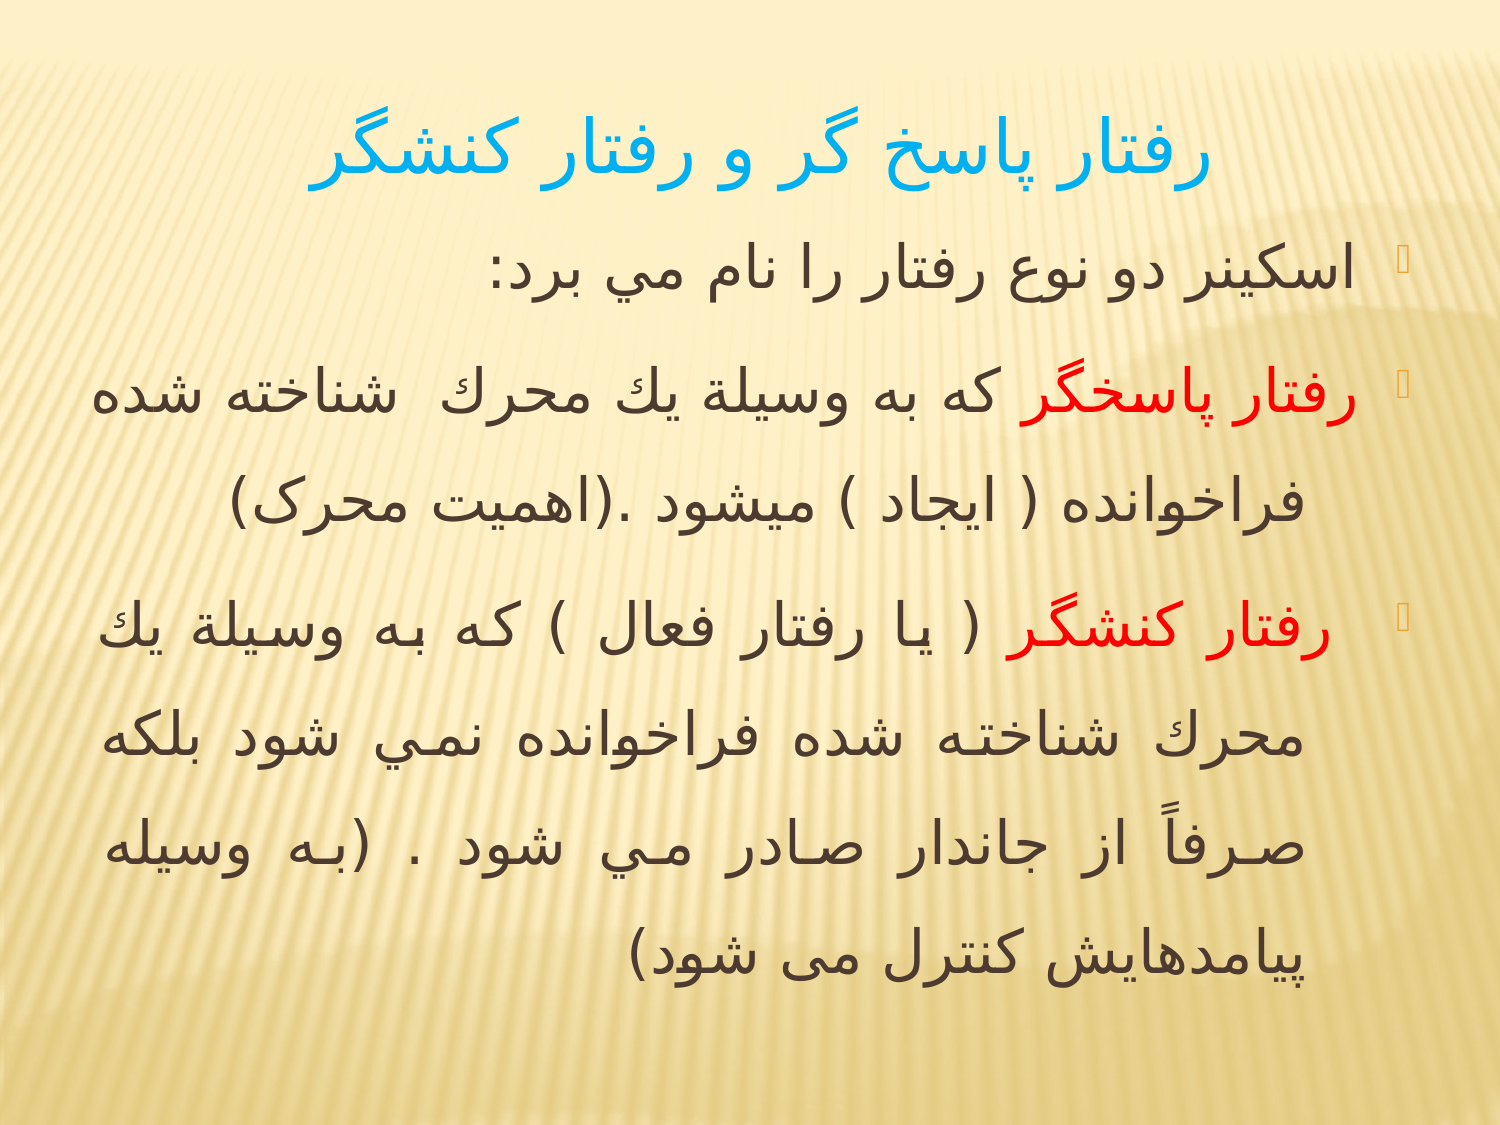

# رفتار پاسخ گر و رفتار کنشگر
اسكينر دو نوع رفتار را نام مي برد:
رفتار پاسخگر كه به وسيلة يك محرك شناخته شده فراخوانده ( ايجاد ) ميشود .(اهمیت محرک)
 رفتار كنشگر ( يا رفتار فعال ) كه به وسيلة يك محرك شناخته شده فراخوانده نمي شود بلكه صرفاً از جاندار صادر مي شود . (به وسیله پیامدهایش کنترل می شود)